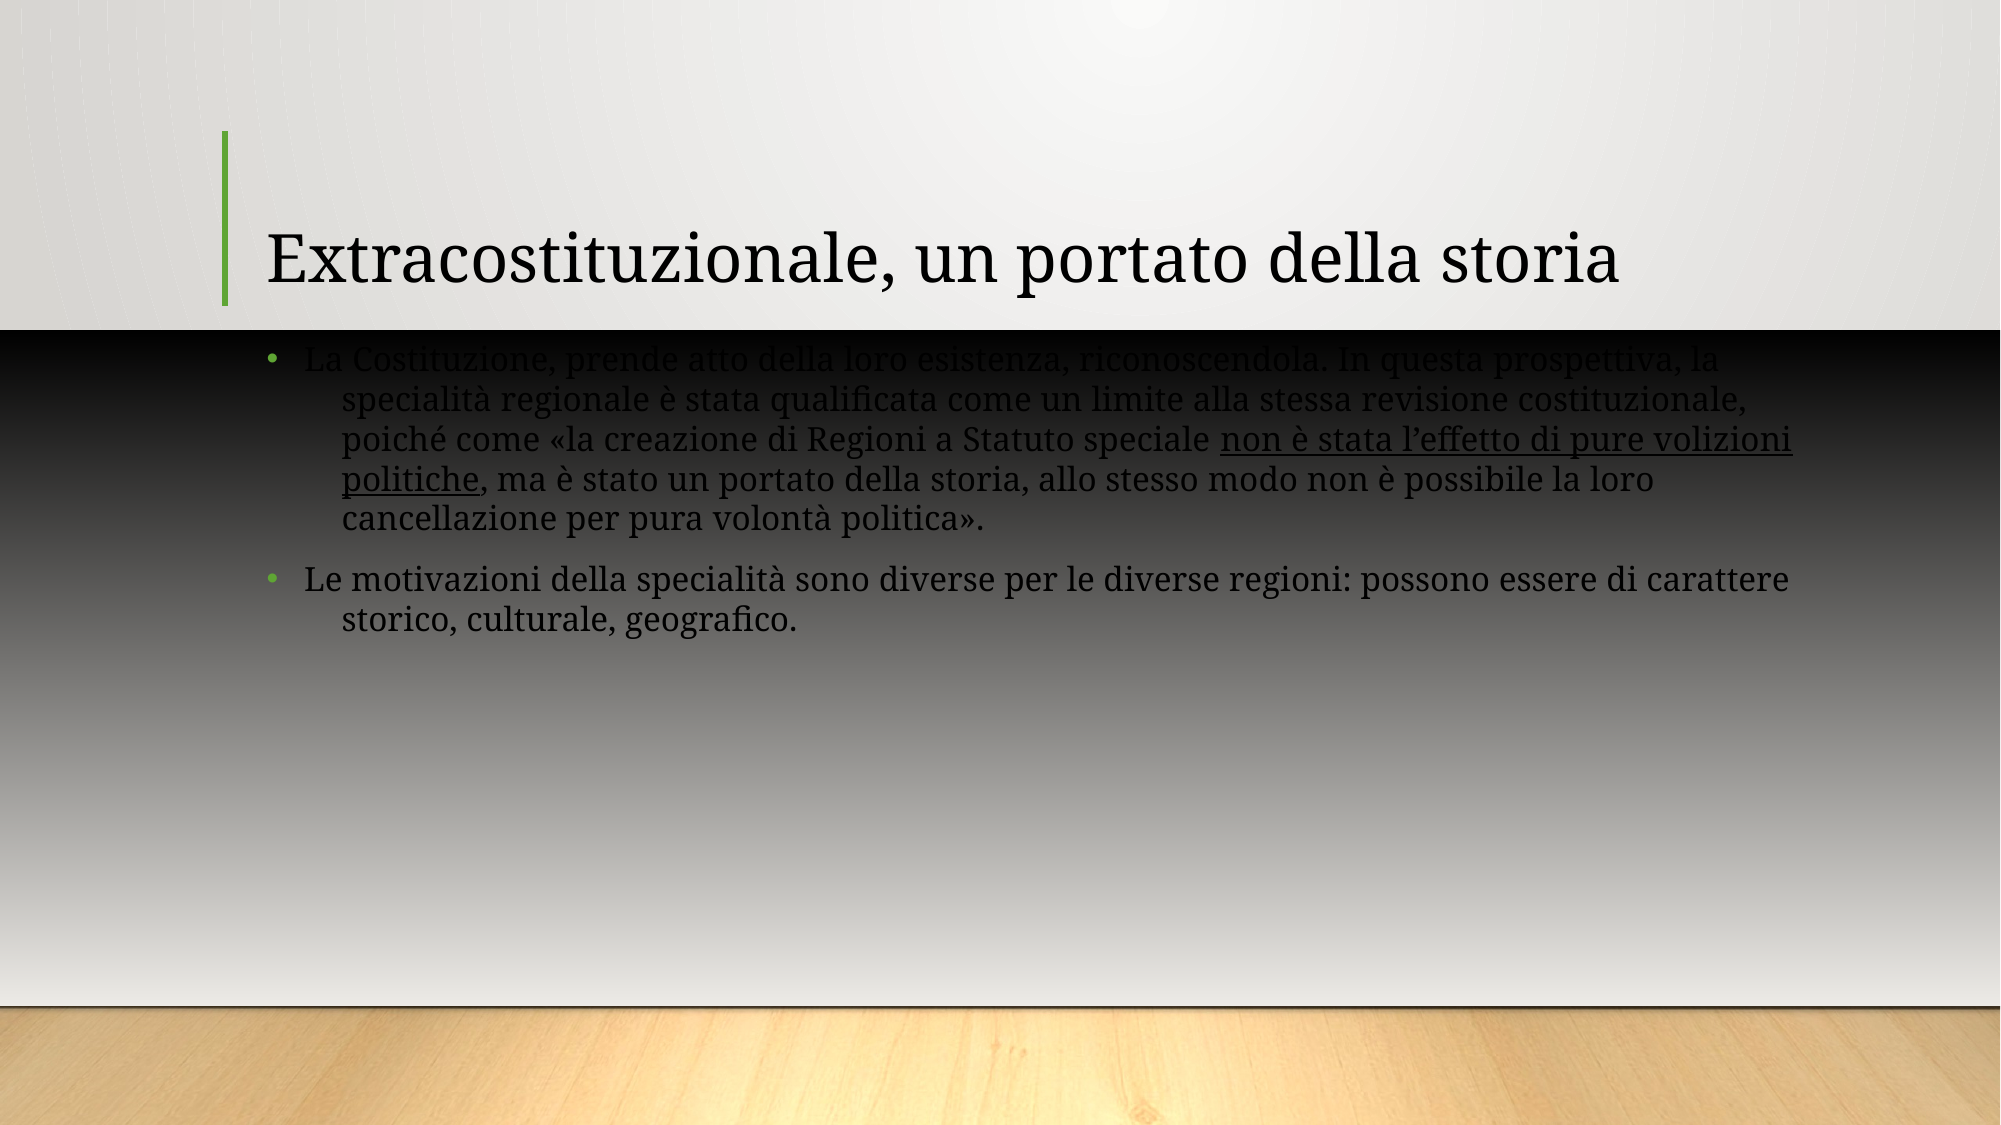

# Extracostituzionale, un portato della storia
La Costituzione, prende atto della loro esistenza, riconoscendola. In questa prospettiva, la specialità regionale è stata qualificata come un limite alla stessa revisione costituzionale, poiché come «la creazione di Regioni a Statuto speciale non è stata l’effetto di pure volizioni politiche, ma è stato un portato della storia, allo stesso modo non è possibile la loro cancellazione per pura volontà politica».
Le motivazioni della specialità sono diverse per le diverse regioni: possono essere di carattere storico, culturale, geografico.